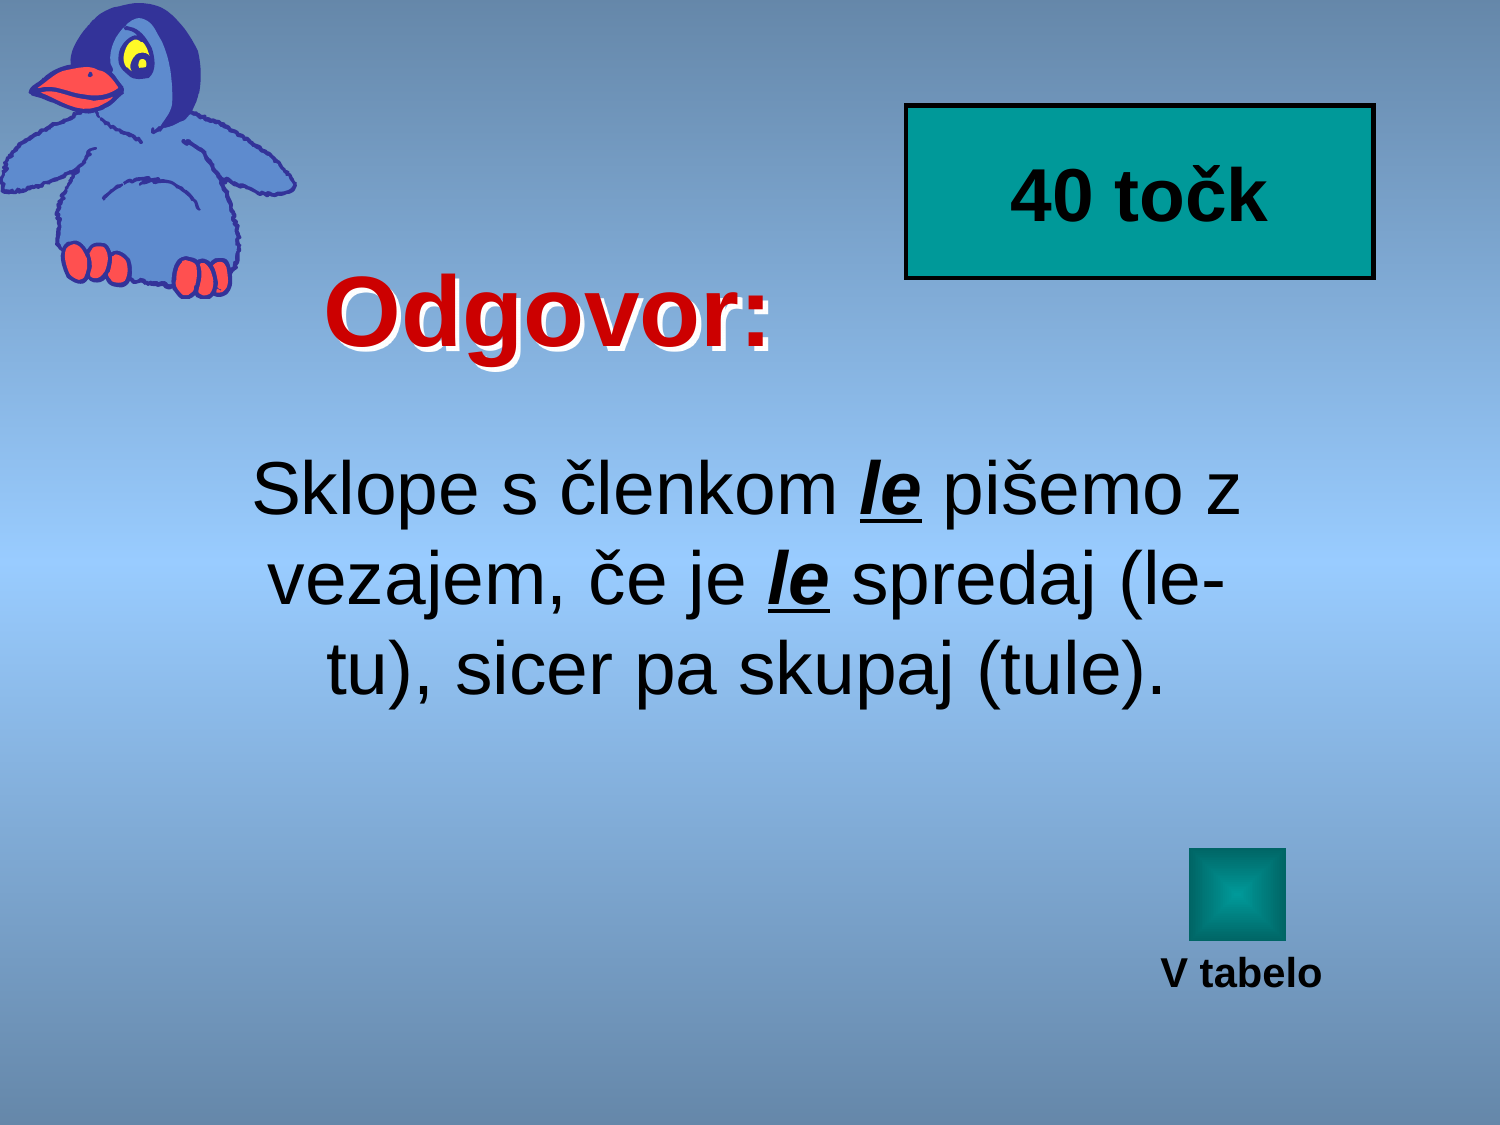

40 točk
# Odgovor:
Sklope s členkom le pišemo z vezajem, če je le spredaj (le-tu), sicer pa skupaj (tule).
V tabelo